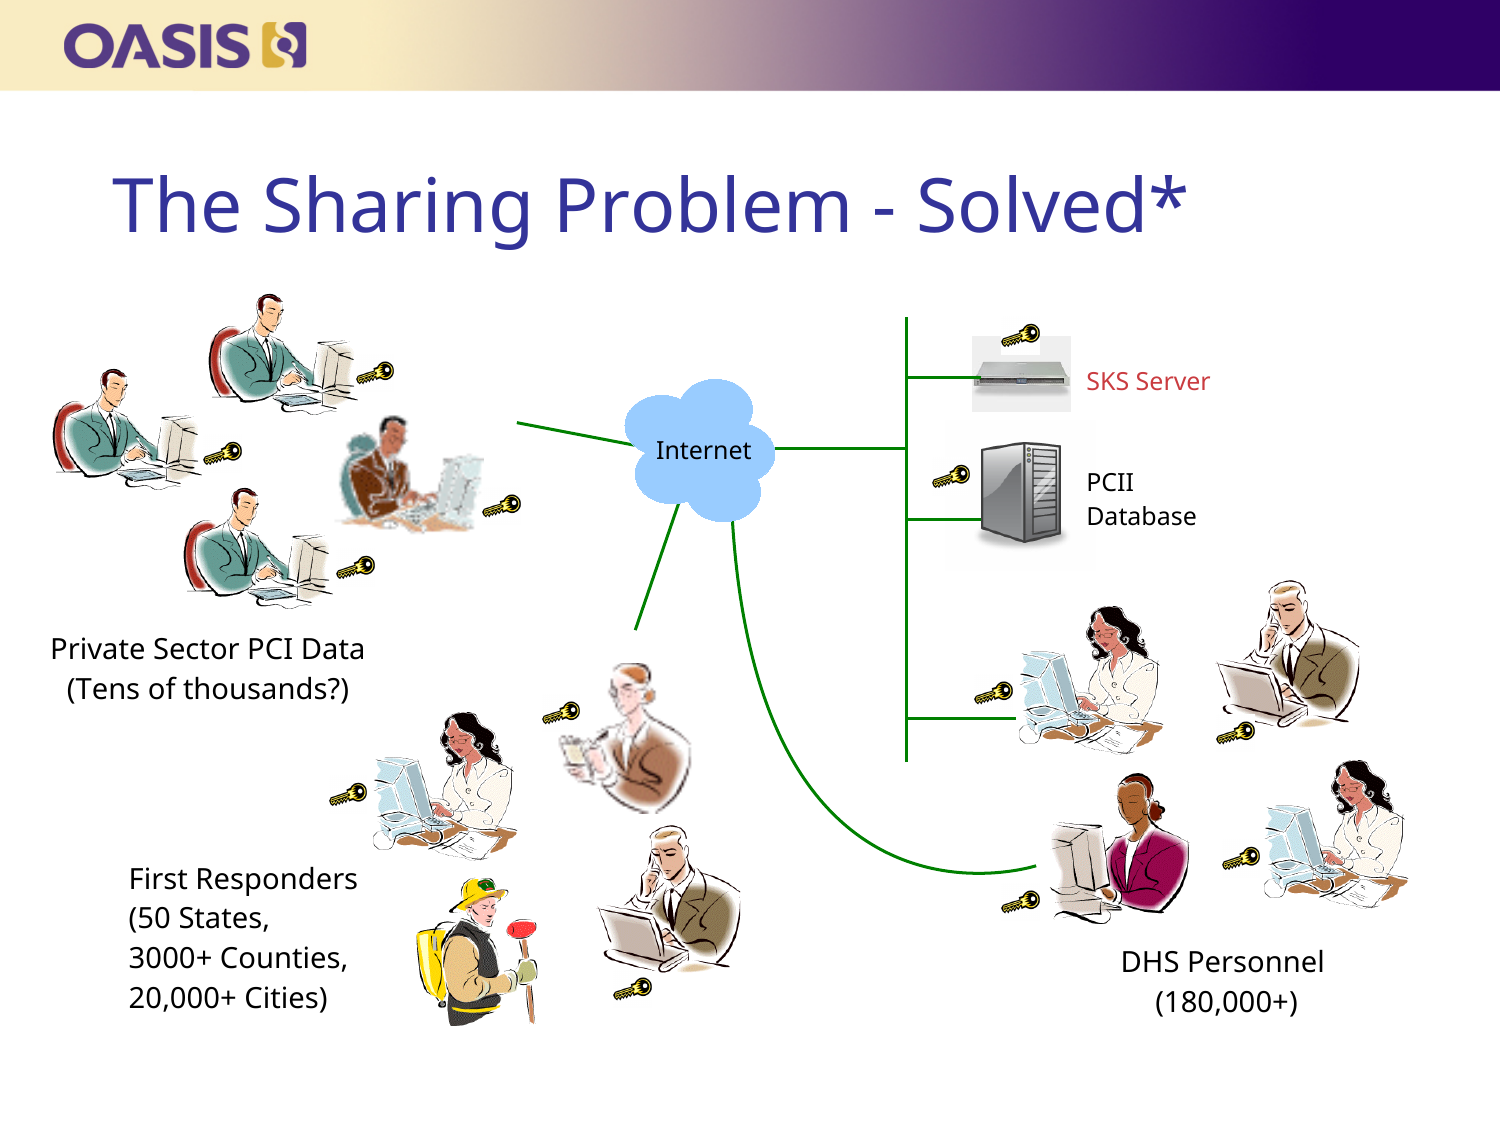

# The Sharing Problem - Solved*
Private Sector PCI Data
(Tens of thousands?)
SKS Server
Internet
PCII
Database
DHS Personnel
 (180,000+)
First Responders
(50 States,
3000+ Counties,
20,000+ Cities)